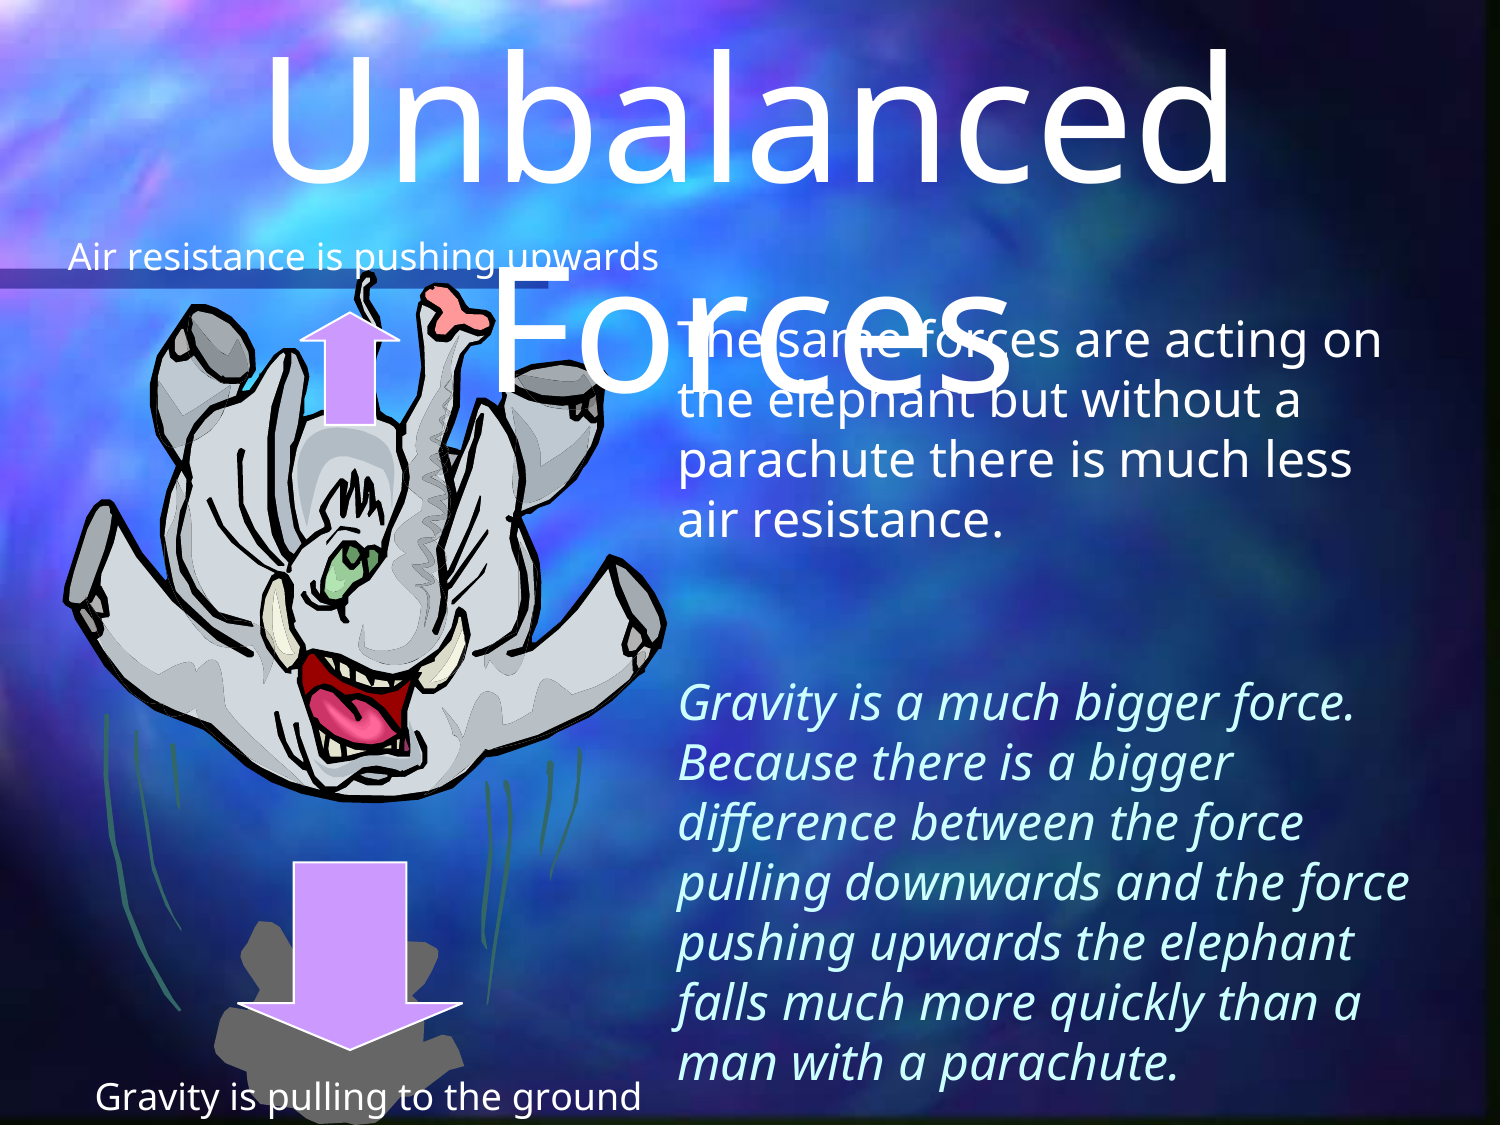

Unbalanced Forces
Air resistance is pushing upwards
The same forces are acting on the elephant but without a parachute there is much less air resistance.
Gravity is a much bigger force. Because there is a bigger difference between the force pulling downwards and the force pushing upwards the elephant falls much more quickly than a man with a parachute.
Gravity is pulling to the ground